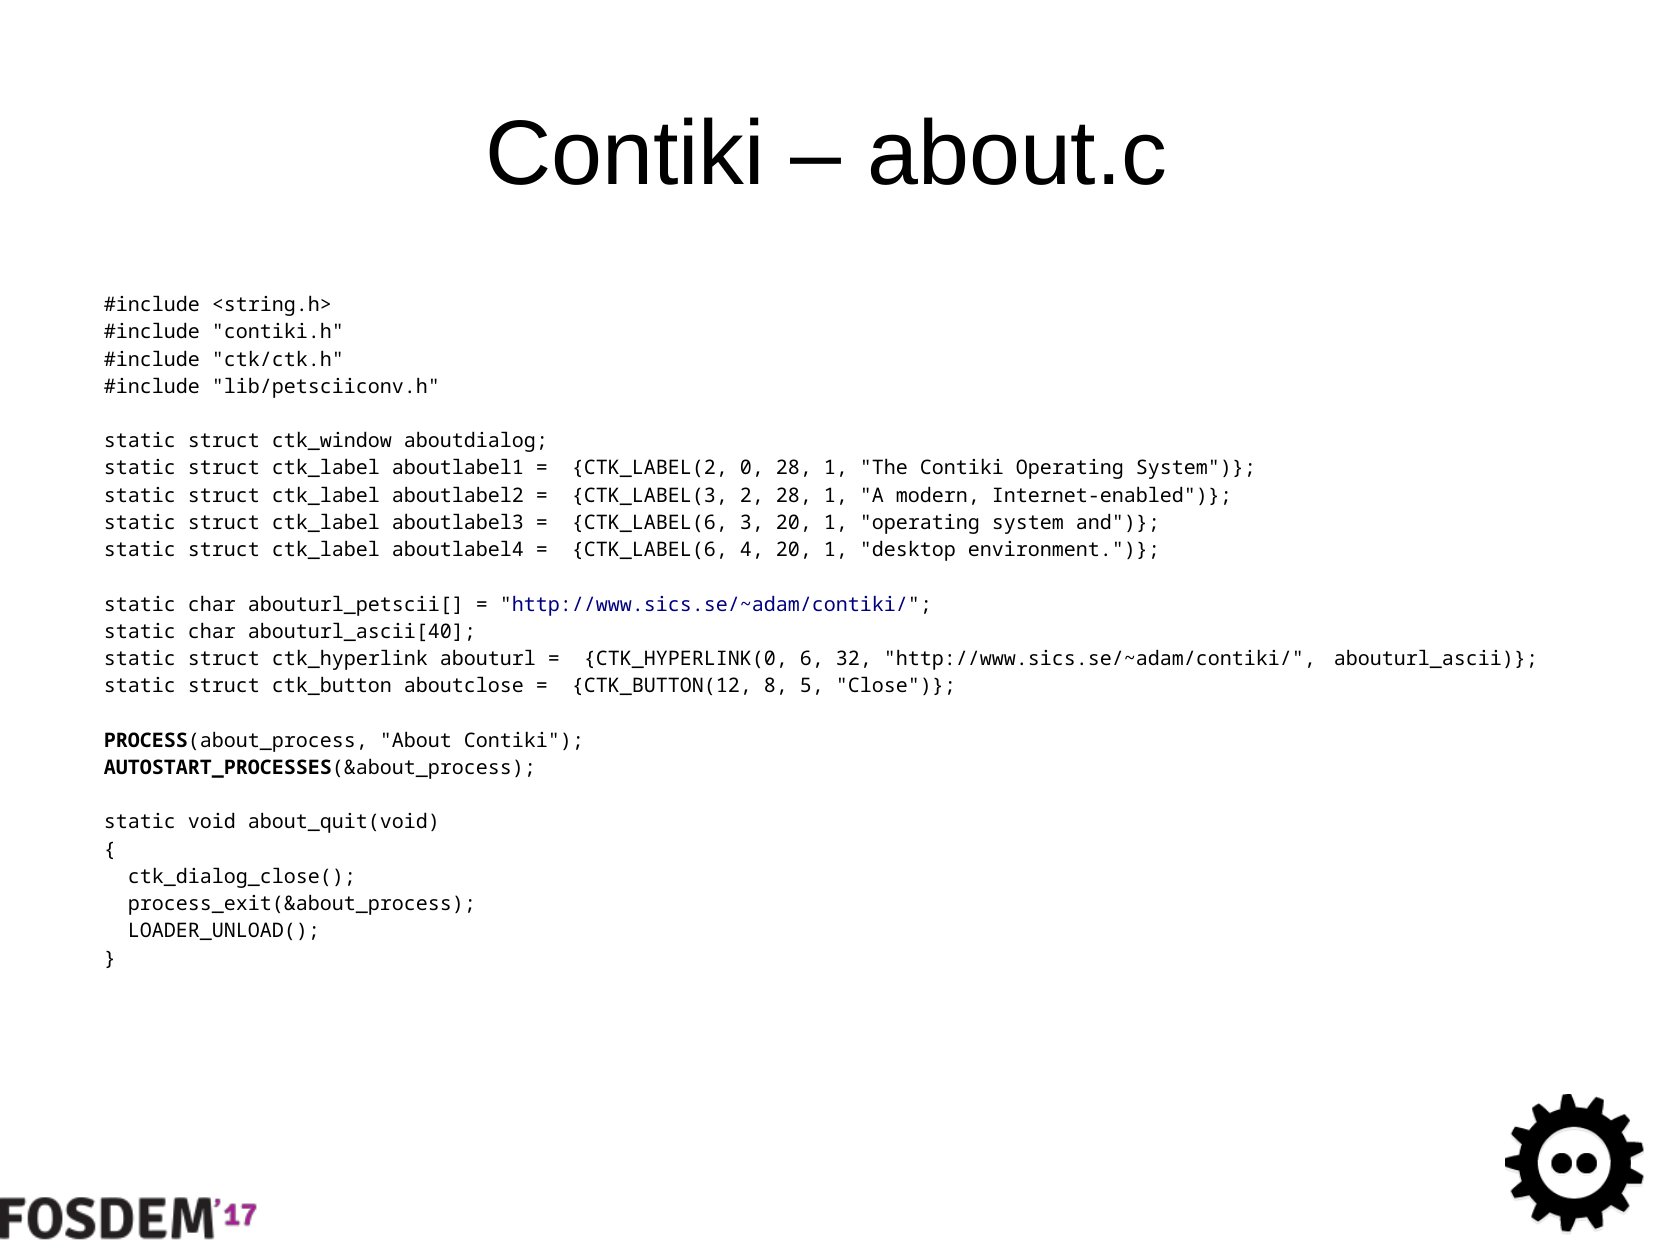

# Contiki – about.c
#include <string.h>
#include "contiki.h"
#include "ctk/ctk.h"
#include "lib/petsciiconv.h"
static struct ctk_window aboutdialog;
static struct ctk_label aboutlabel1 = {CTK_LABEL(2, 0, 28, 1, "The Contiki Operating System")};
static struct ctk_label aboutlabel2 = {CTK_LABEL(3, 2, 28, 1, "A modern, Internet-enabled")};
static struct ctk_label aboutlabel3 = {CTK_LABEL(6, 3, 20, 1, "operating system and")};
static struct ctk_label aboutlabel4 = {CTK_LABEL(6, 4, 20, 1, "desktop environment.")};
static char abouturl_petscii[] = "http://www.sics.se/~adam/contiki/";
static char abouturl_ascii[40];
static struct ctk_hyperlink abouturl = {CTK_HYPERLINK(0, 6, 32, "http://www.sics.se/~adam/contiki/",	 abouturl_ascii)};
static struct ctk_button aboutclose = {CTK_BUTTON(12, 8, 5, "Close")};
PROCESS(about_process, "About Contiki");
AUTOSTART_PROCESSES(&about_process);
static void about_quit(void)
{
 ctk_dialog_close();
 process_exit(&about_process);
 LOADER_UNLOAD();
}